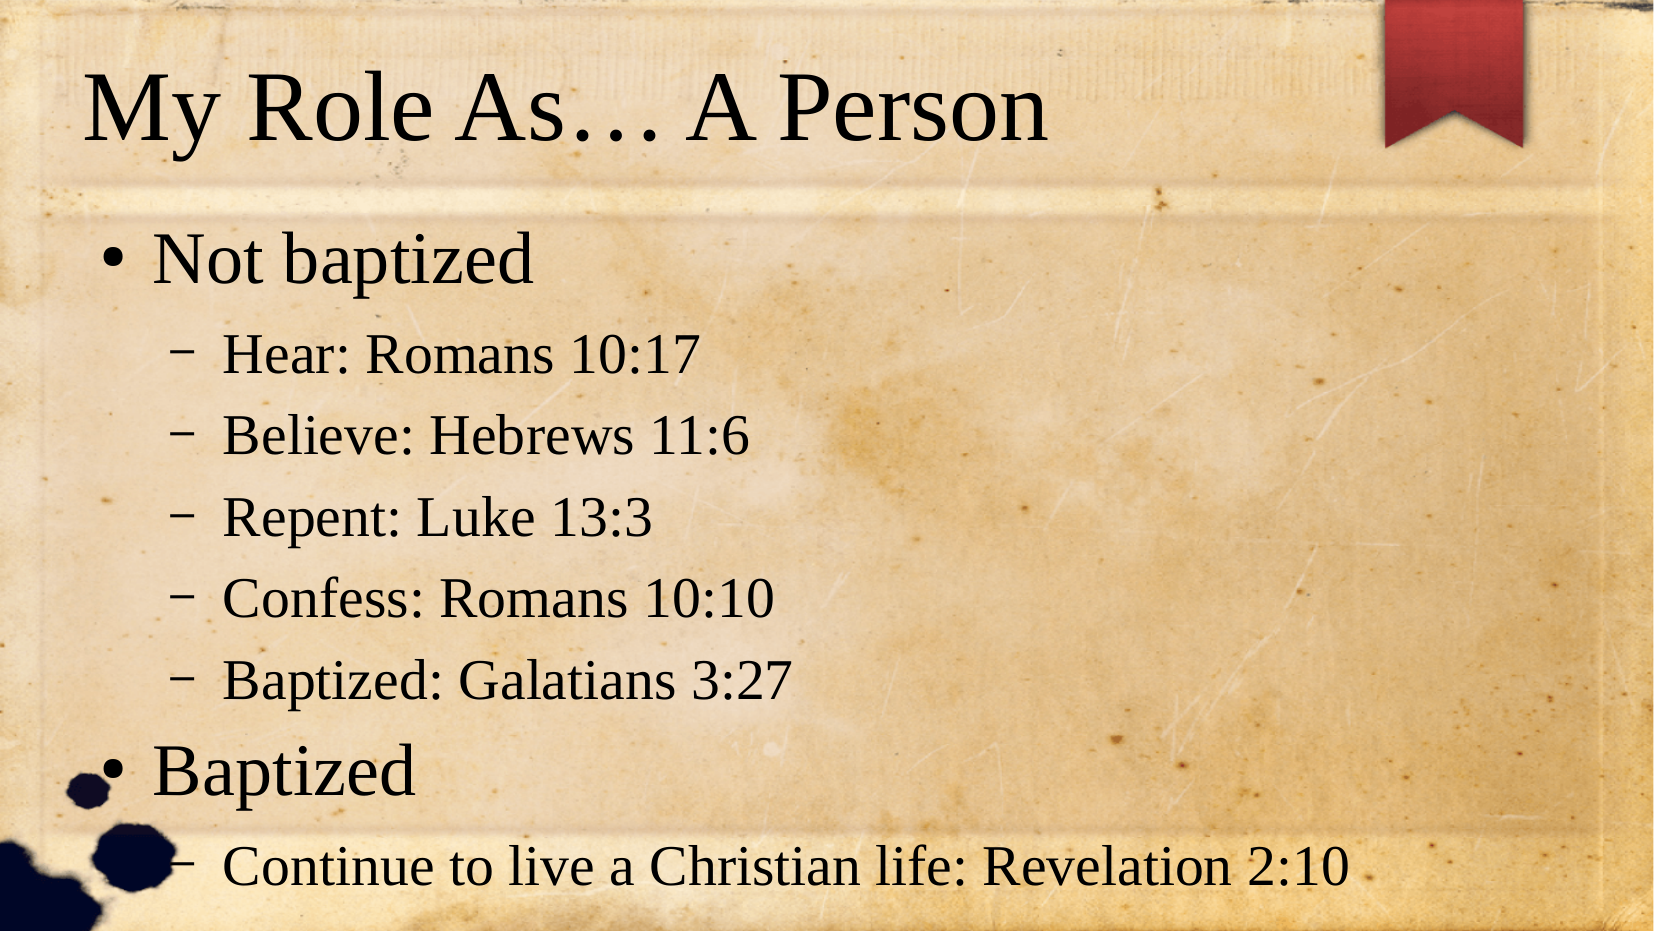

# My Role As… A Person
Not baptized
Hear: Romans 10:17
Believe: Hebrews 11:6
Repent: Luke 13:3
Confess: Romans 10:10
Baptized: Galatians 3:27
Baptized
Continue to live a Christian life: Revelation 2:10